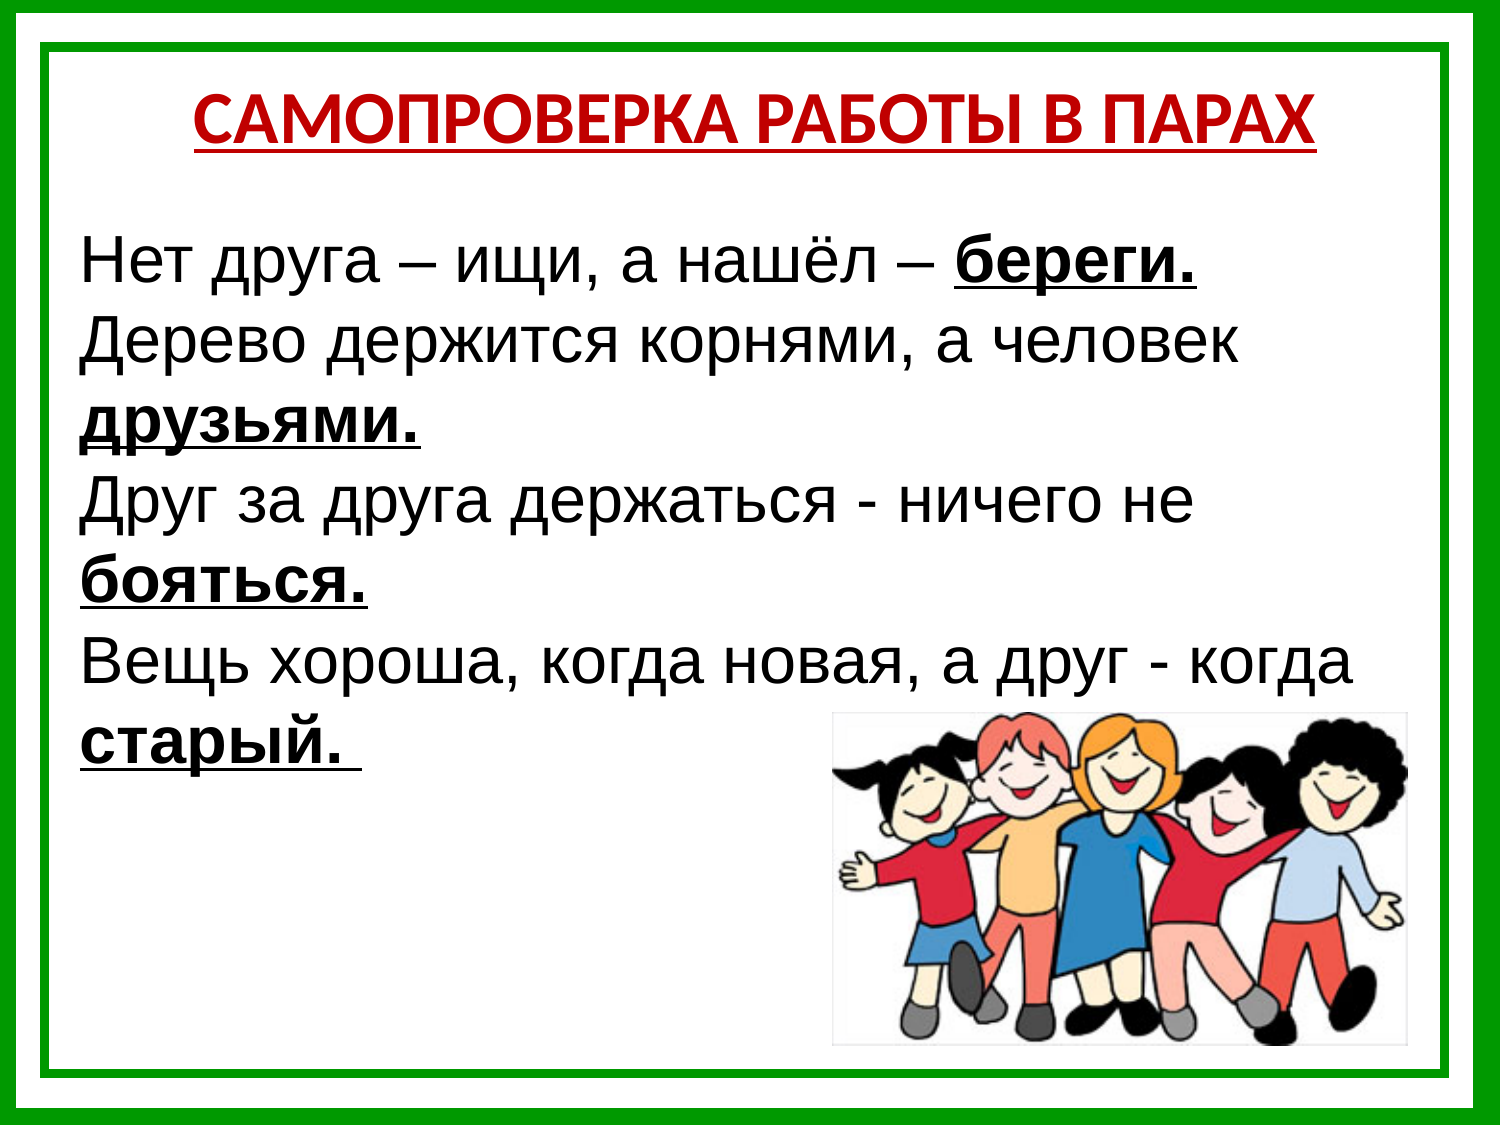

САМОПРОВЕРКА РАБОТЫ В ПАРАХ
Нет друга – ищи, а нашёл – береги.
Дерево держится корнями, а человек друзьями.
Друг за друга держаться - ничего не бояться.
Вещь хороша, когда новая, а друг - когда старый.